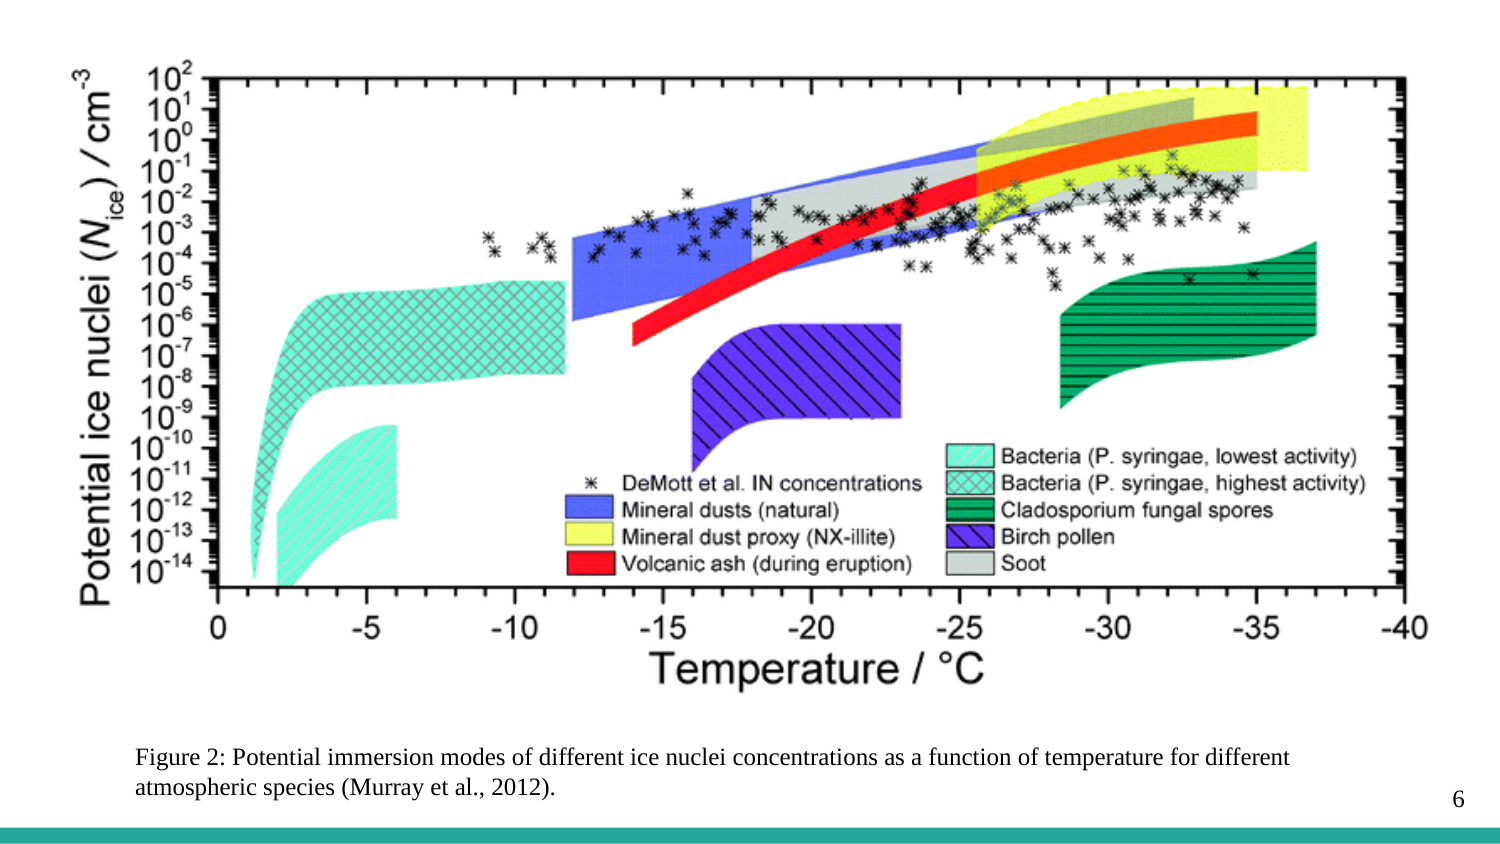

Figure 2: Potential immersion modes of different ice nuclei concentrations as a function of temperature for different atmospheric species (Murray et al., 2012).